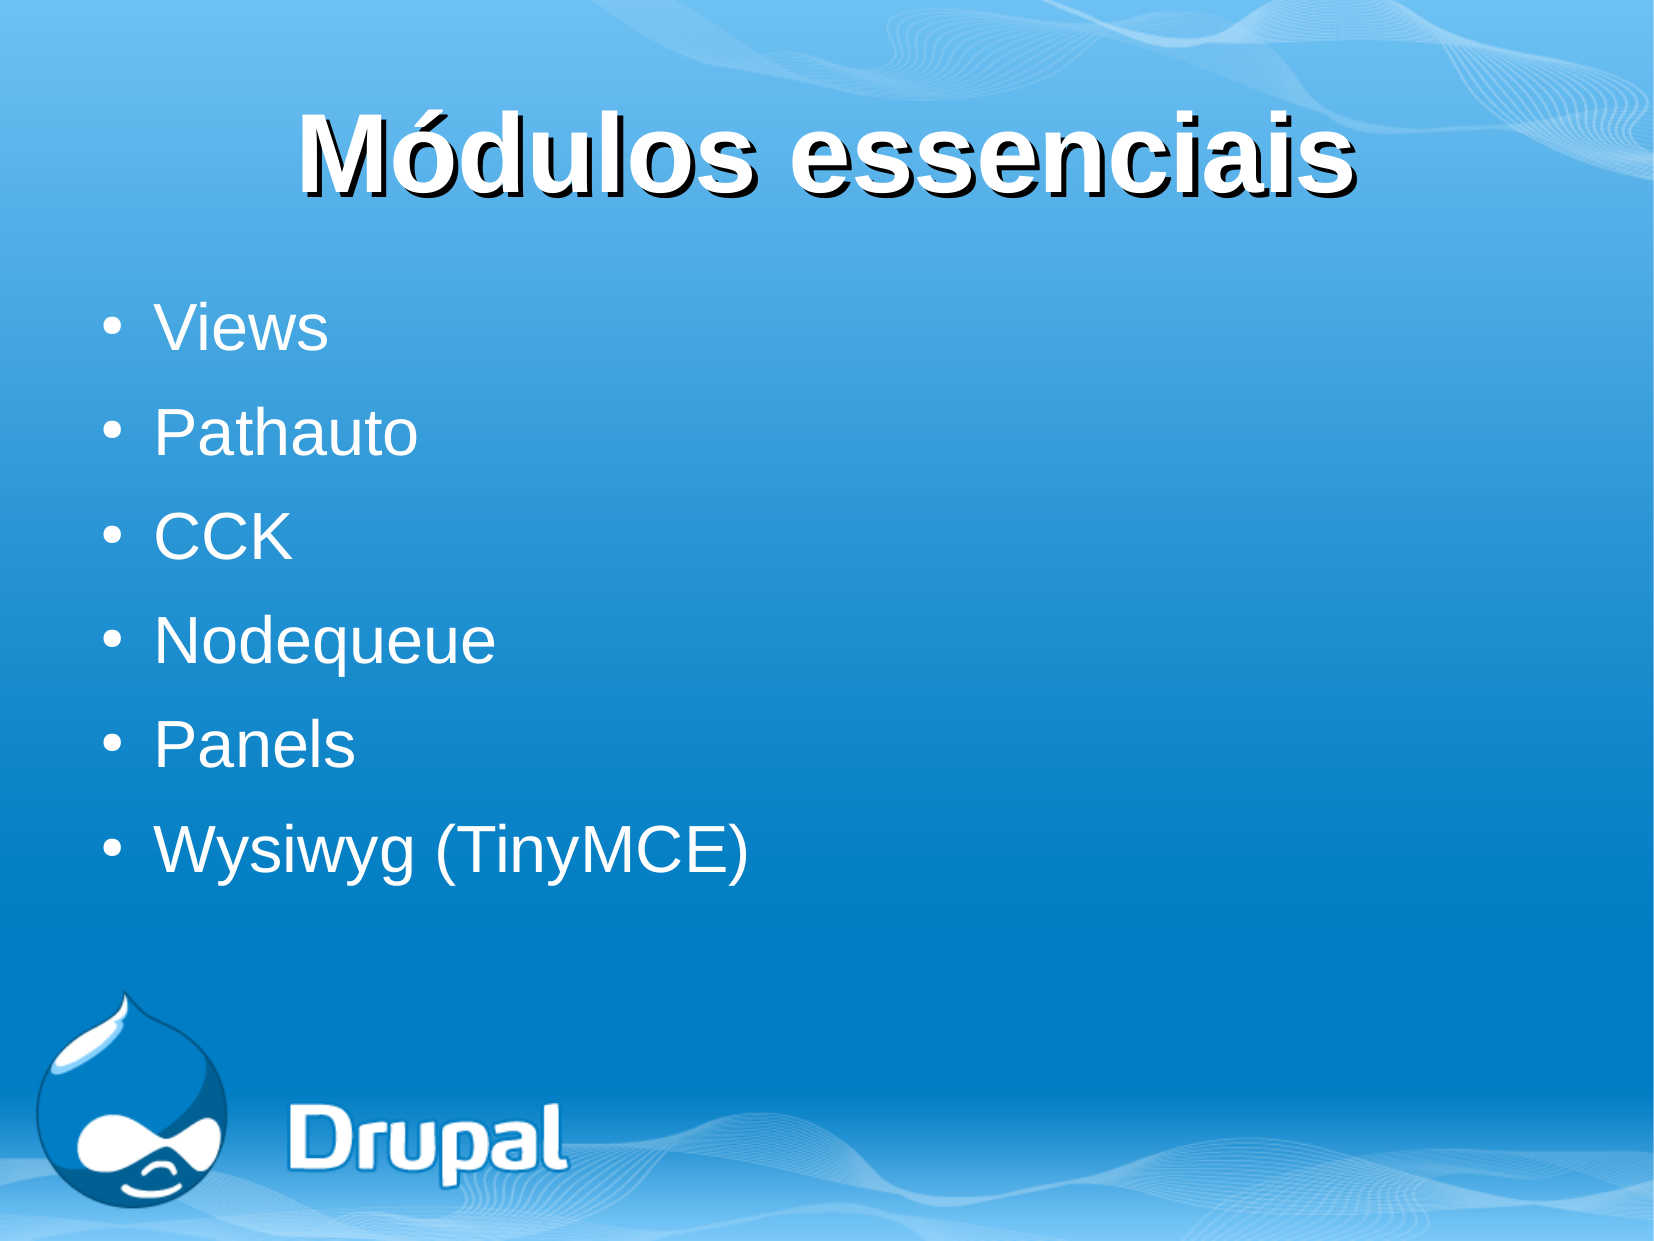

# Módulos essenciais
Views
Pathauto
CCK
Nodequeue
Panels
Wysiwyg (TinyMCE)